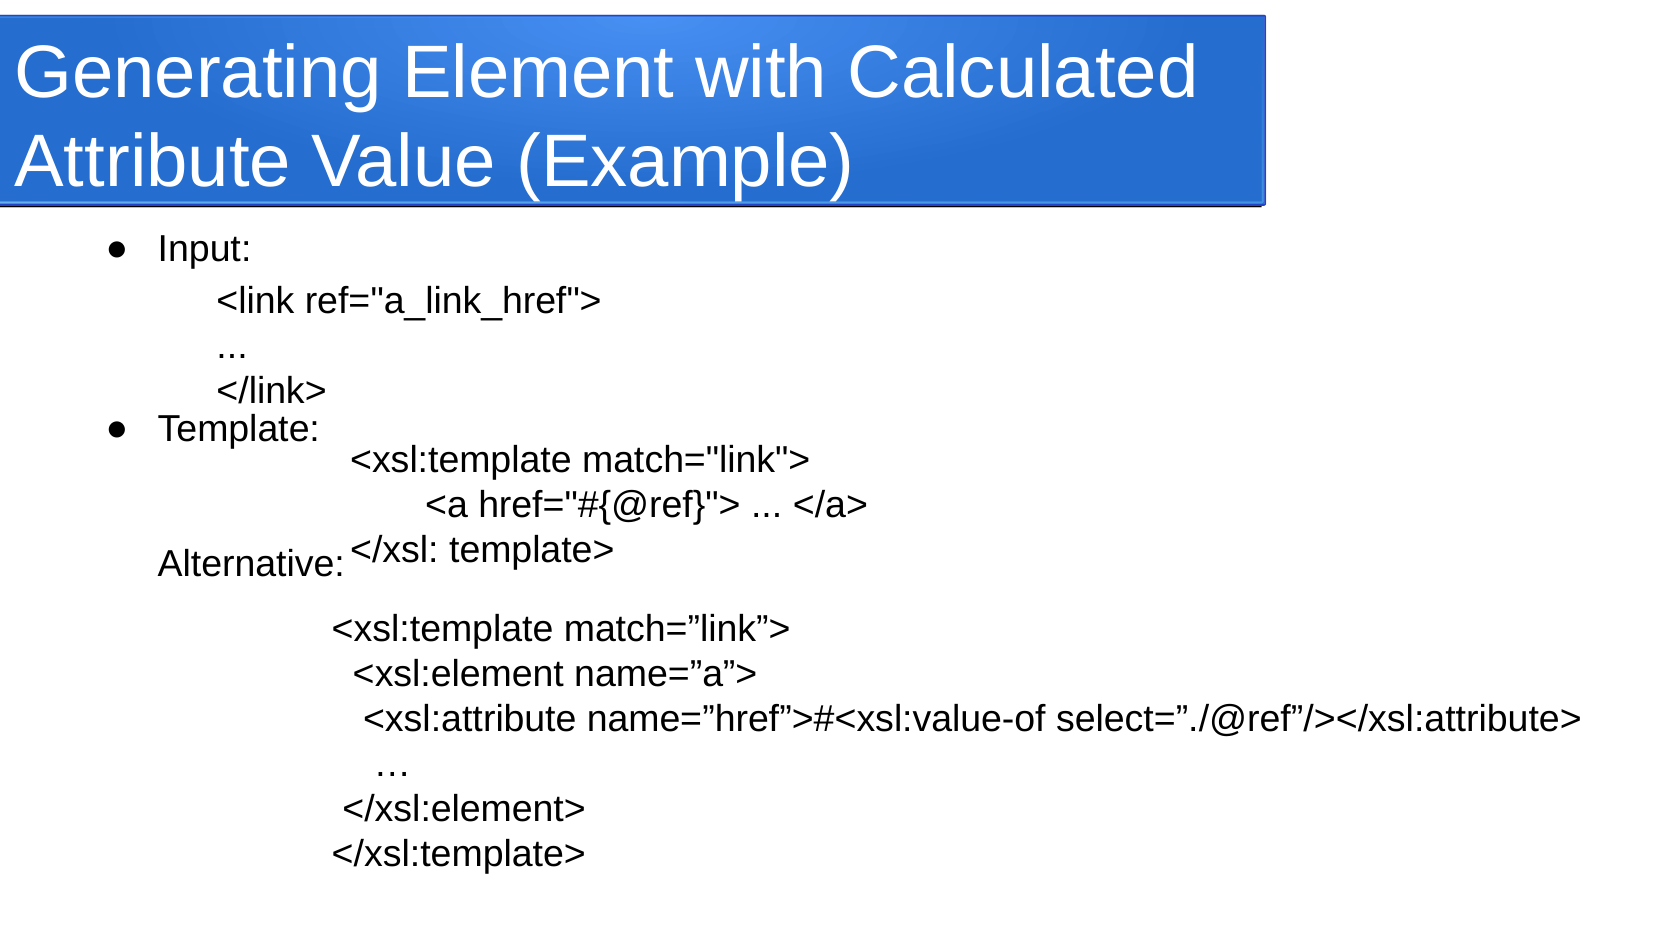

# Generating Element with Calculated Attribute Value (Example)
Input:
Template:
Alternative:
<link ref="a_link_href">
...
</link>
<xsl:template match="link">
<a href="#{@ref}"> ... </a>
</xsl: template>
<xsl:template match=”link”>
 <xsl:element name=”a”>
 <xsl:attribute name=”href”>#<xsl:value-of select=”./@ref”/></xsl:attribute>
 …
 </xsl:element>
</xsl:template>